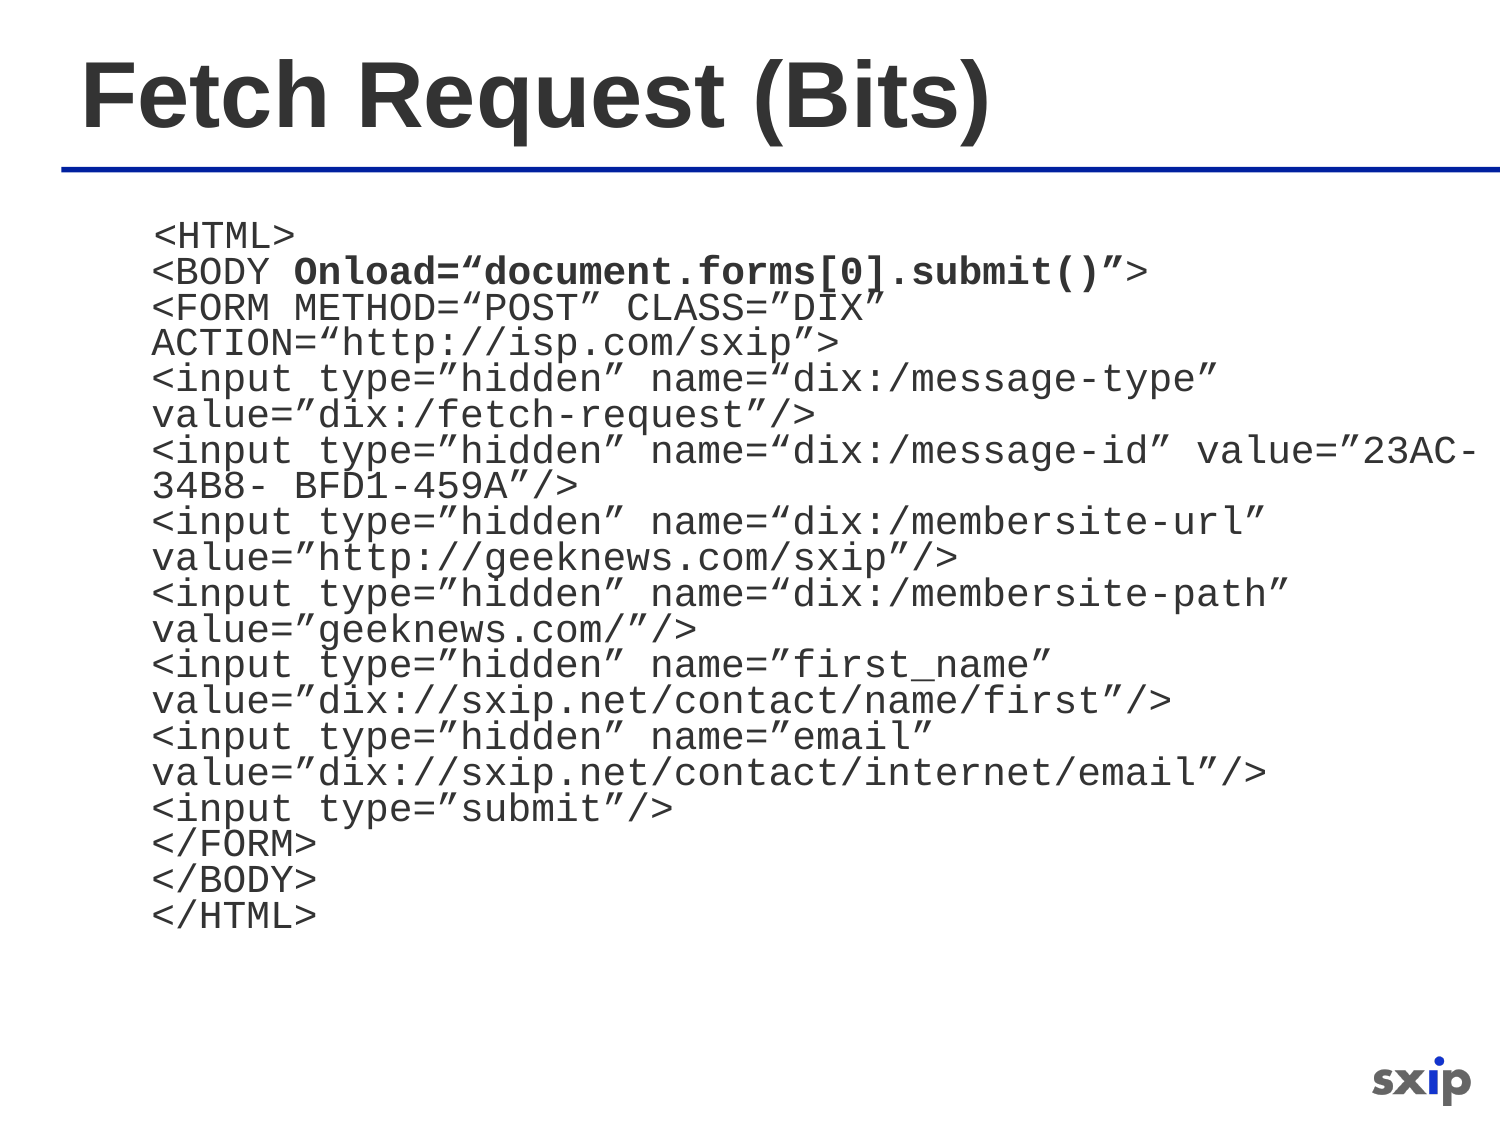

# Fetch Request (Bits)
<HTML>
<BODY Onload=“document.forms[0].submit()”>
<FORM METHOD=“POST” CLASS=”DIX” ACTION=“http://isp.com/sxip”>
<input type=”hidden” name=“dix:/message-type” value=”dix:/fetch-request”/>
<input type=”hidden” name=“dix:/message-id” value=”23AC-34B8- BFD1-459A”/>
<input type=”hidden” name=“dix:/membersite-url” value=”http://geeknews.com/sxip”/>
<input type=”hidden” name=“dix:/membersite-path”  value=”geeknews.com/”/>
<input type=”hidden” name=”first_name” value=”dix://sxip.net/contact/name/first”/>
<input type=”hidden” name=”email” value=”dix://sxip.net/contact/internet/email”/>
<input type=”submit”/>
</FORM>
</BODY>
</HTML>